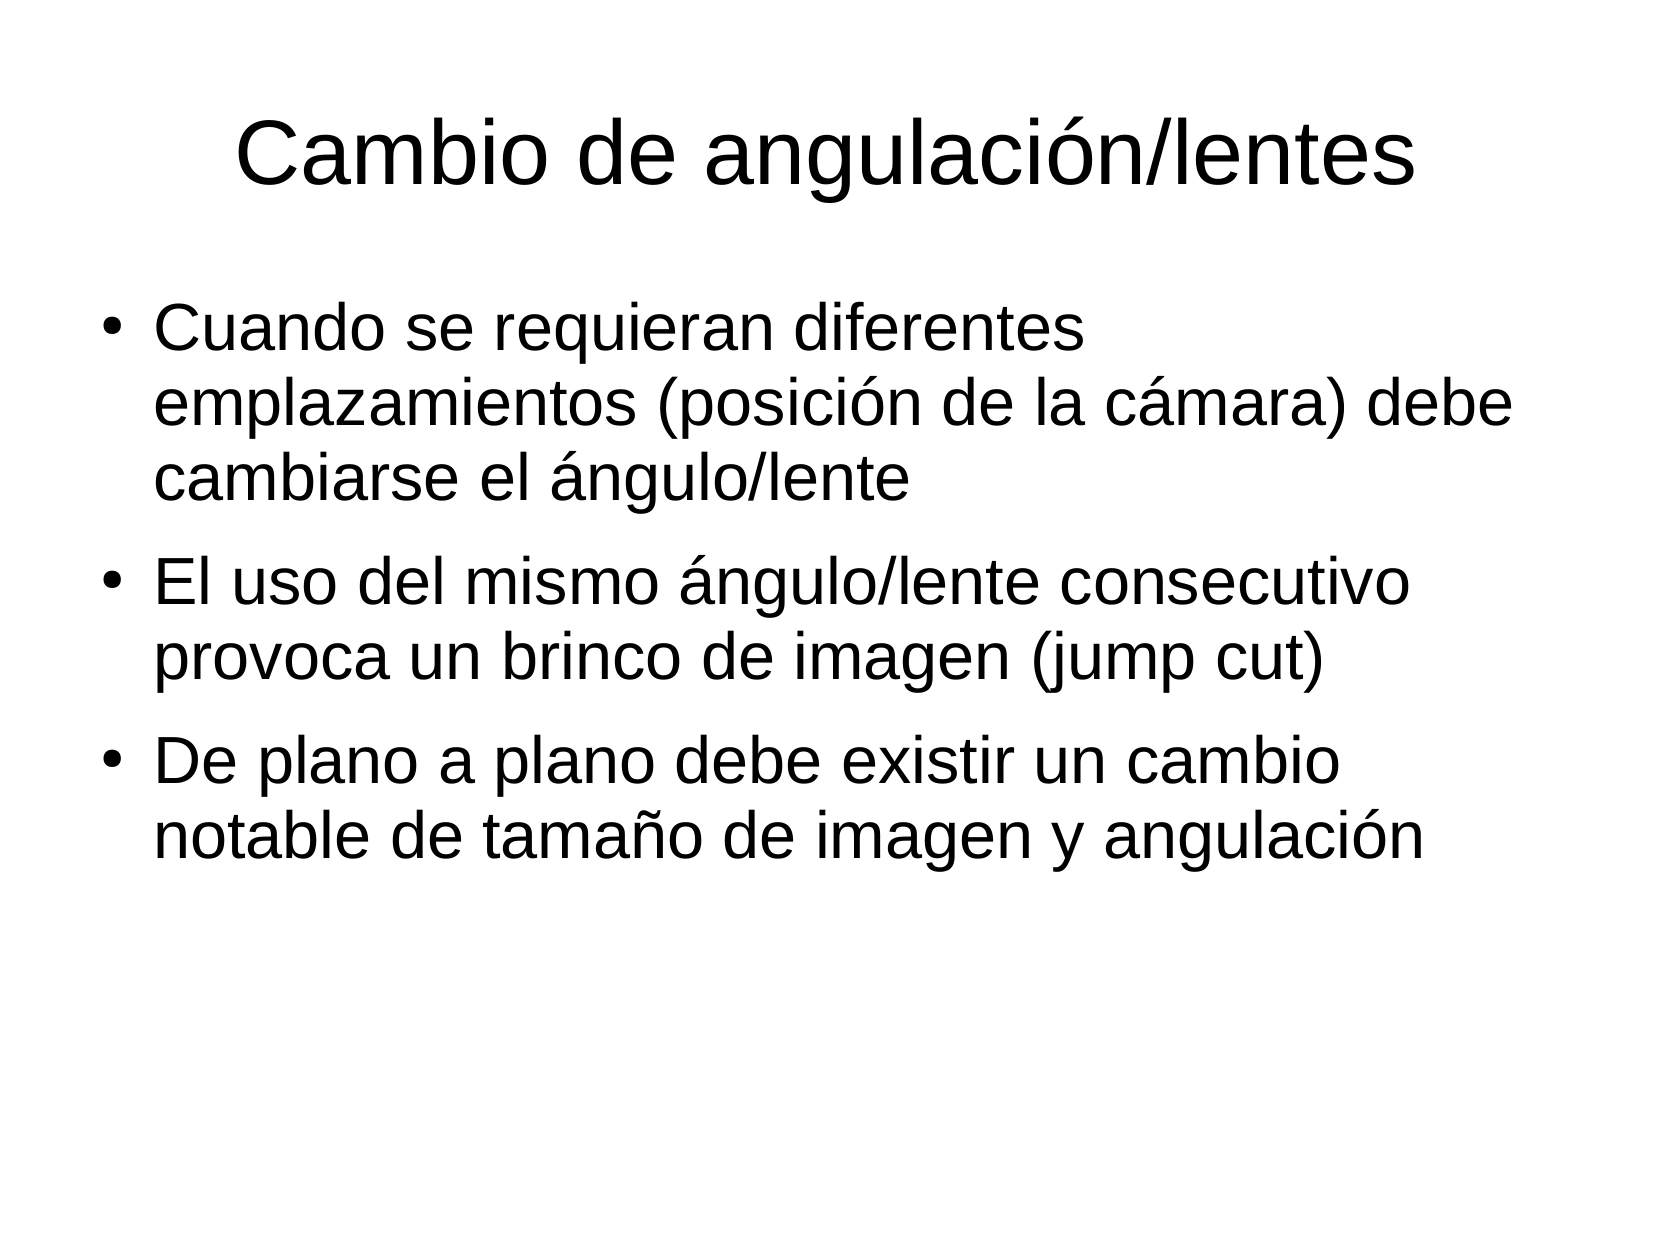

# Cambio de angulación/lentes
Cuando se requieran diferentes emplazamientos (posición de la cámara) debe cambiarse el ángulo/lente
El uso del mismo ángulo/lente consecutivo provoca un brinco de imagen (jump cut)
De plano a plano debe existir un cambio notable de tamaño de imagen y angulación